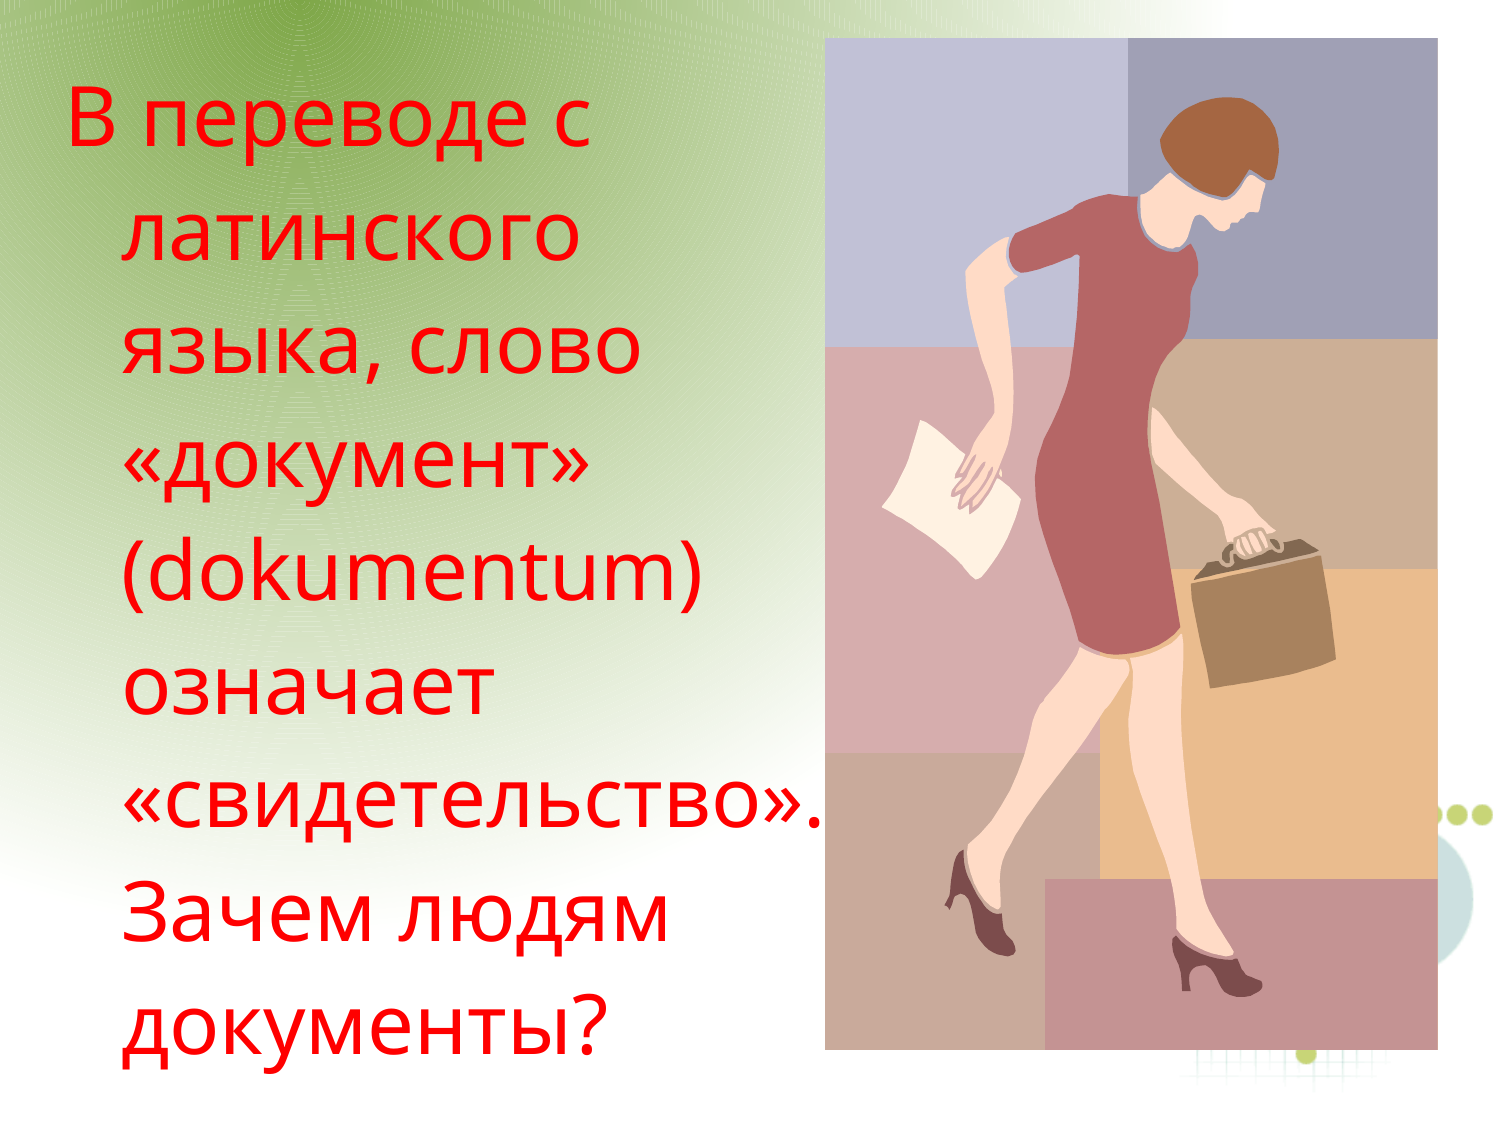

# В переводе с латинского языка, слово «документ» (dokumentum) означает «свидетельство». Зачем людям документы?